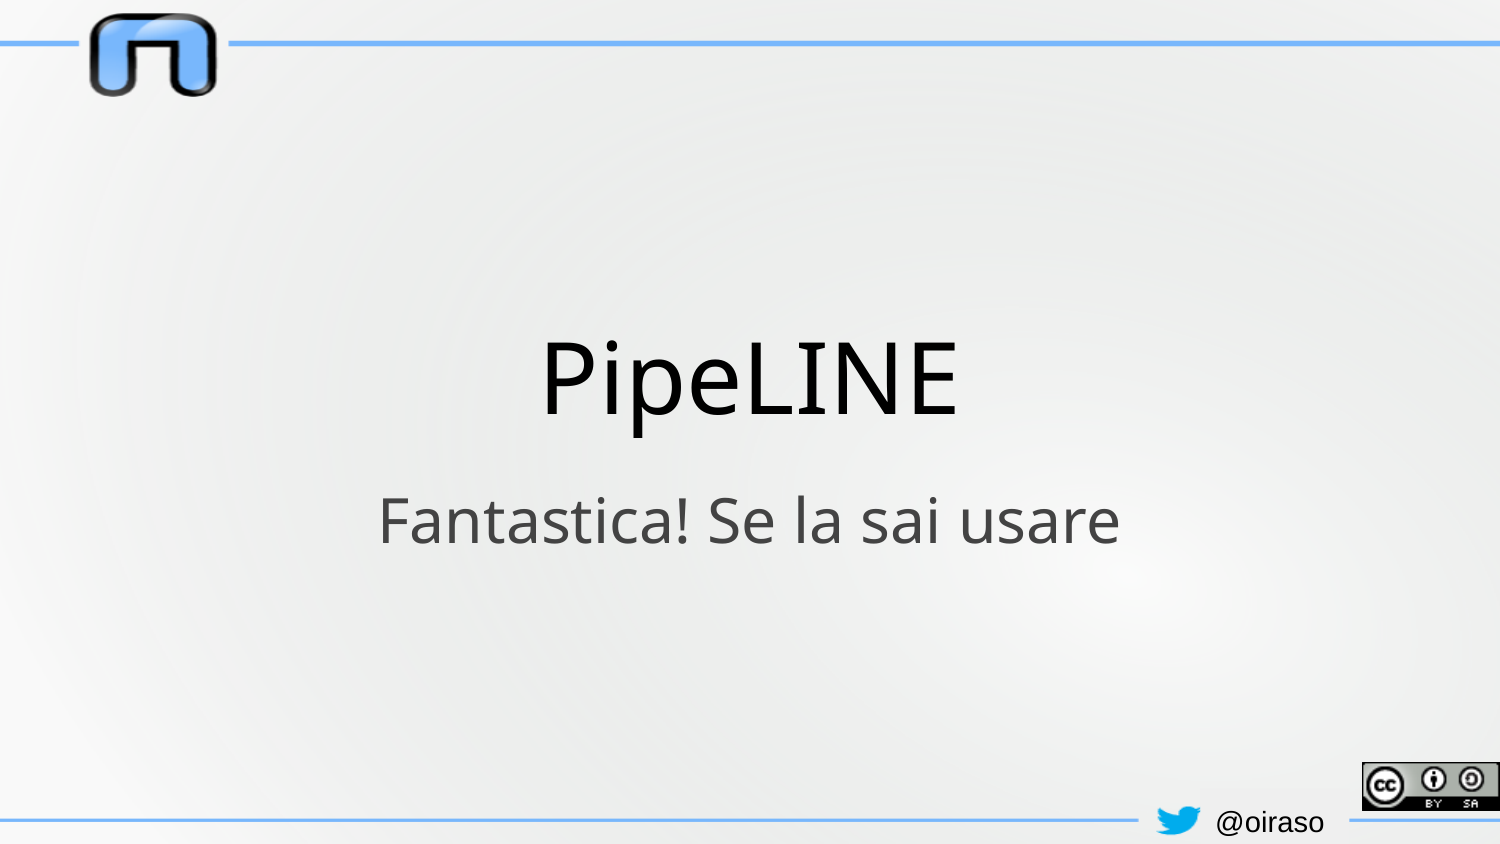

PipeLINE
# Fantastica! Se la sai usare
@oirasor